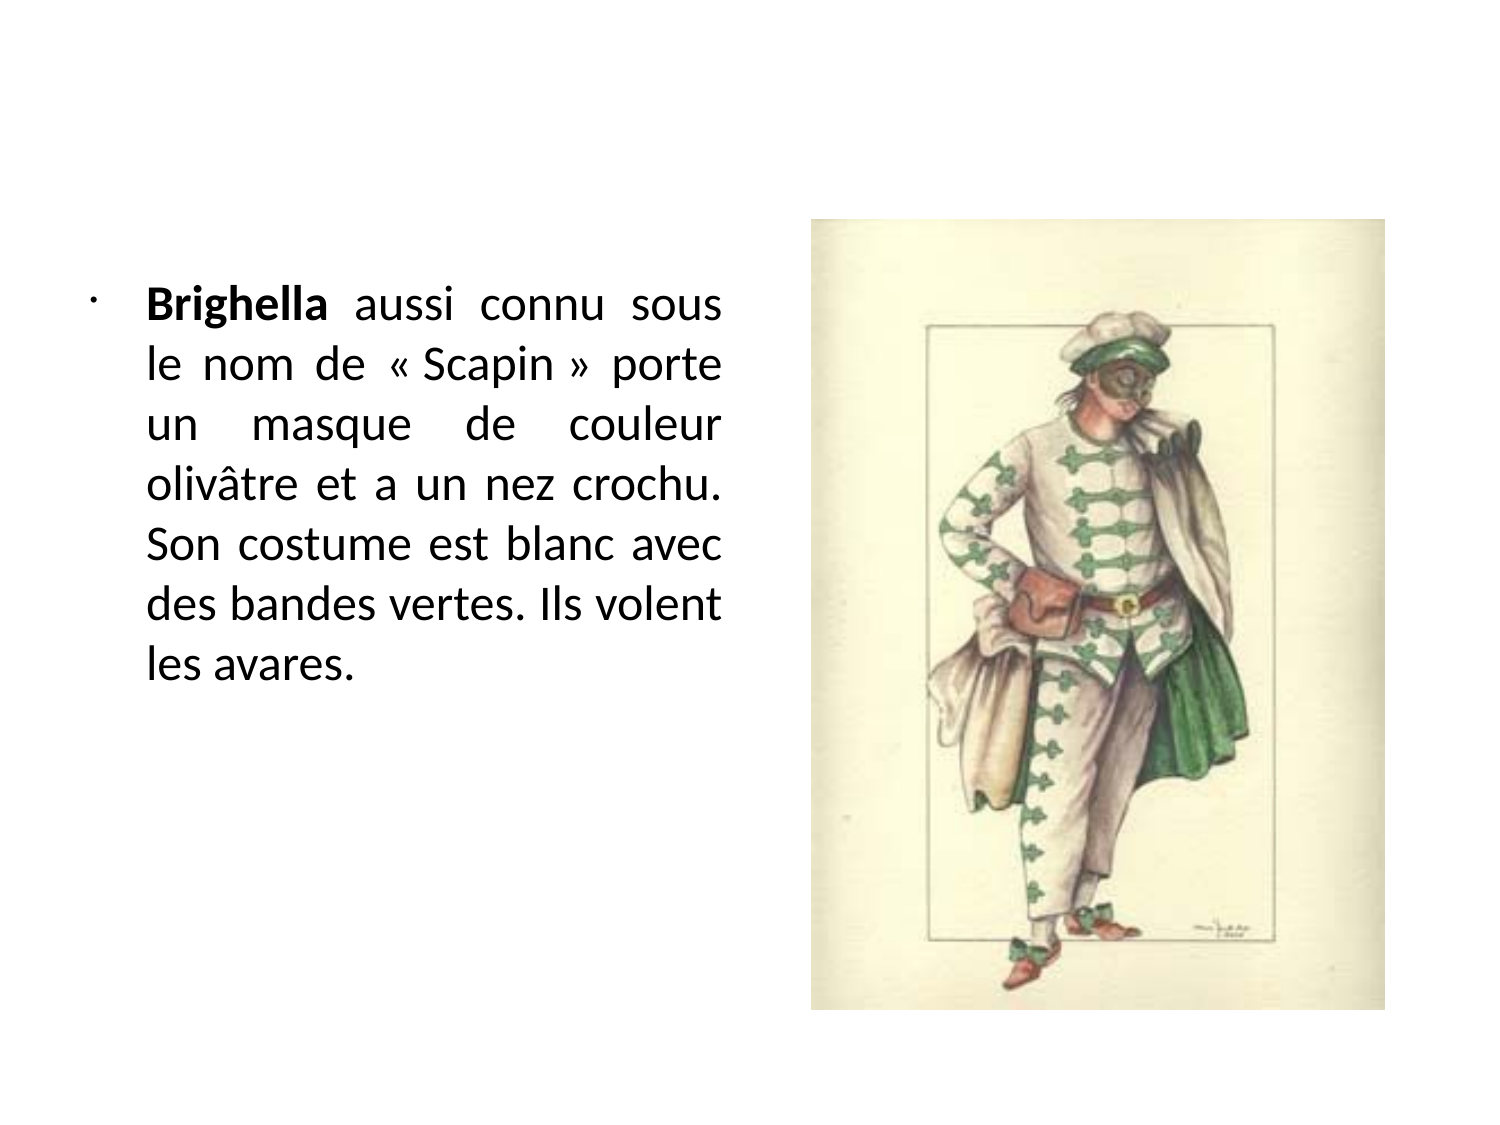

# Brighella aussi connu sous le nom de « Scapin » porte un masque de couleur olivâtre et a un nez crochu. Son costume est blanc avec des bandes vertes. Ils volent les avares.